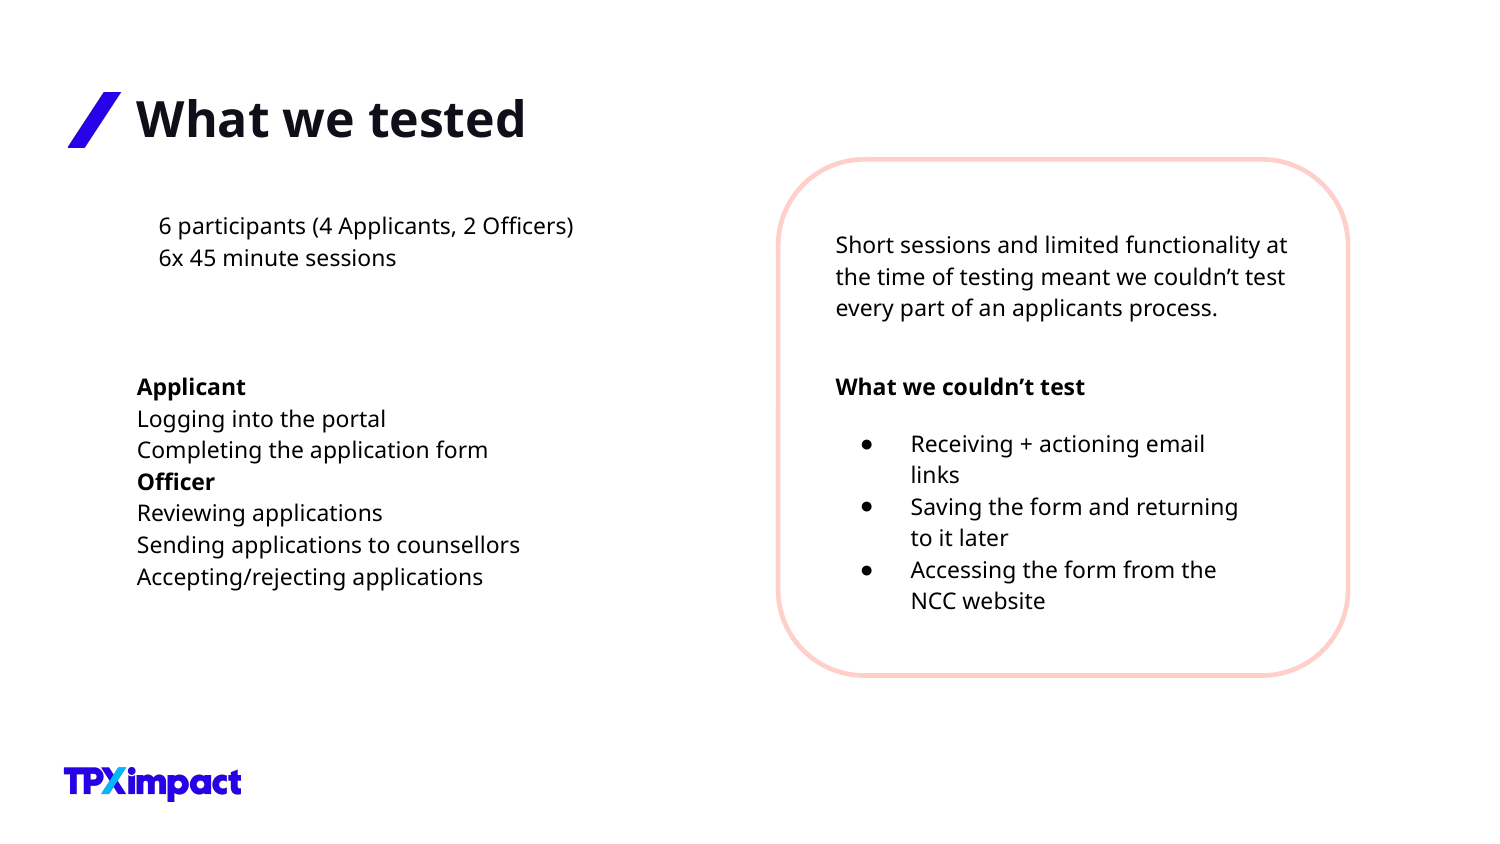

# What we tested
6 participants (4 Applicants, 2 Officers)
6x 45 minute sessions
Short sessions and limited functionality at the time of testing meant we couldn’t test every part of an applicants process.
Applicant
Logging into the portal
Completing the application form
Officer
Reviewing applications
Sending applications to counsellors
Accepting/rejecting applications
What we couldn’t test
Receiving + actioning email links
Saving the form and returning to it later
Accessing the form from the NCC website